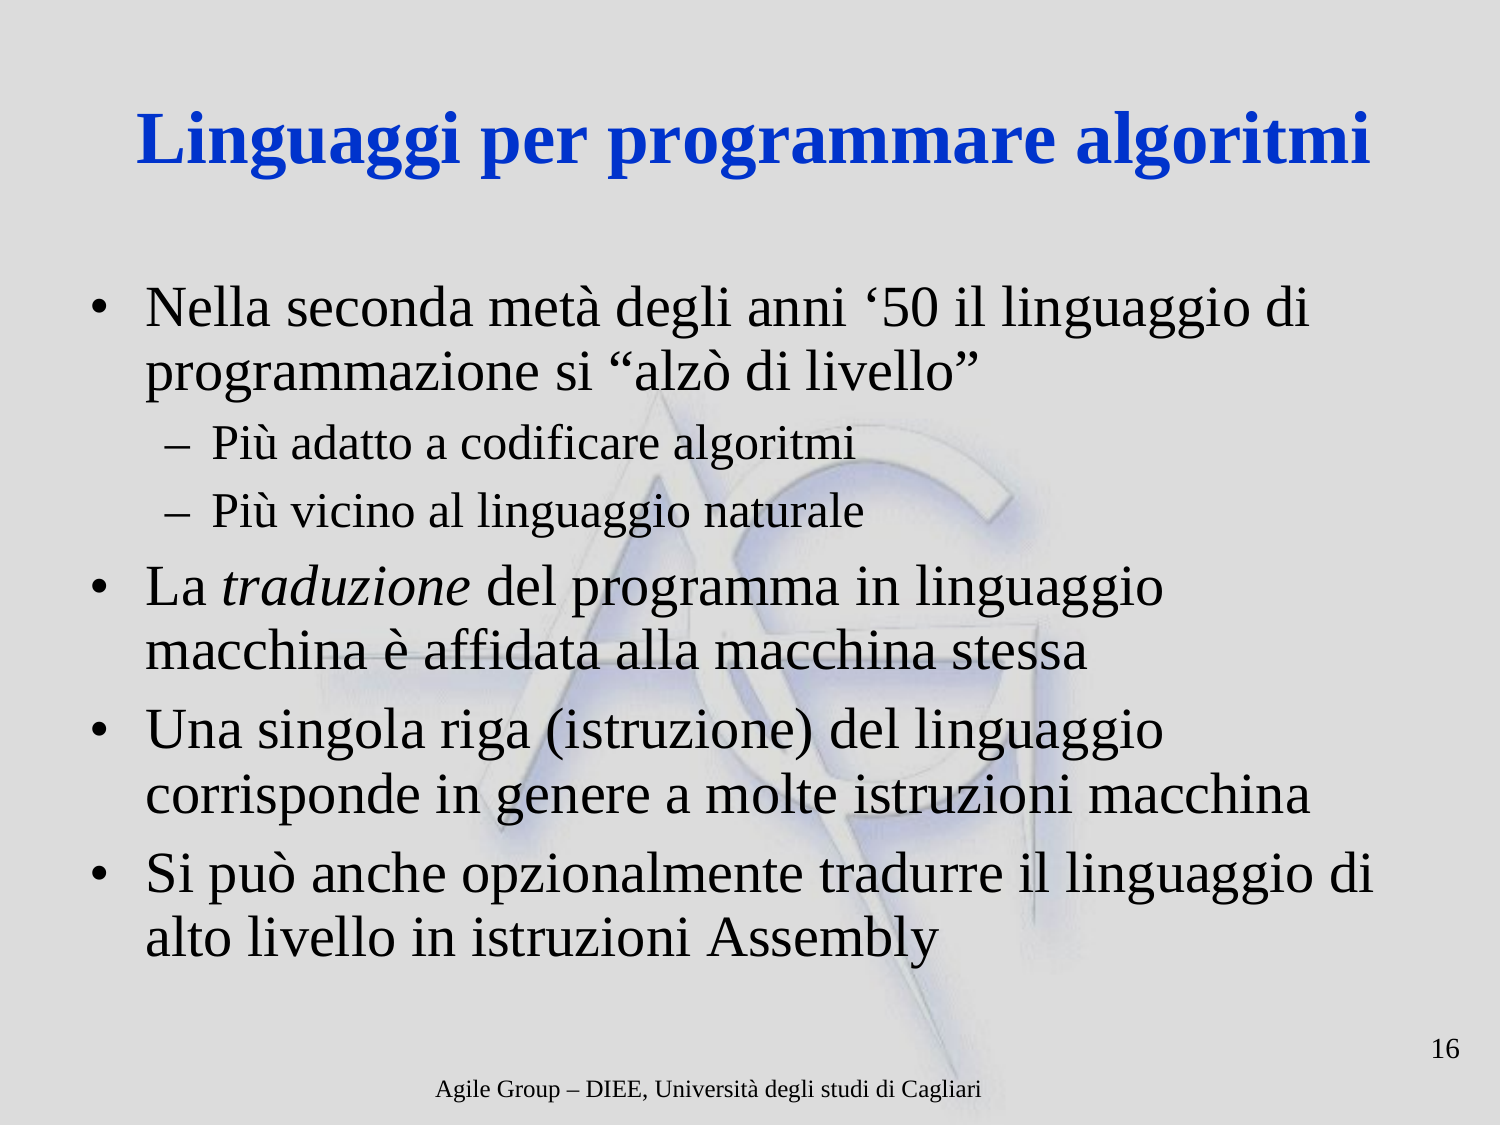

# Linguaggi per programmare algoritmi
Nella seconda metà degli anni ‘50 il linguaggio di programmazione si “alzò di livello”
Più adatto a codificare algoritmi
Più vicino al linguaggio naturale
La traduzione del programma in linguaggio macchina è affidata alla macchina stessa
Una singola riga (istruzione) del linguaggio corrisponde in genere a molte istruzioni macchina
Si può anche opzionalmente tradurre il linguaggio di alto livello in istruzioni Assembly
16